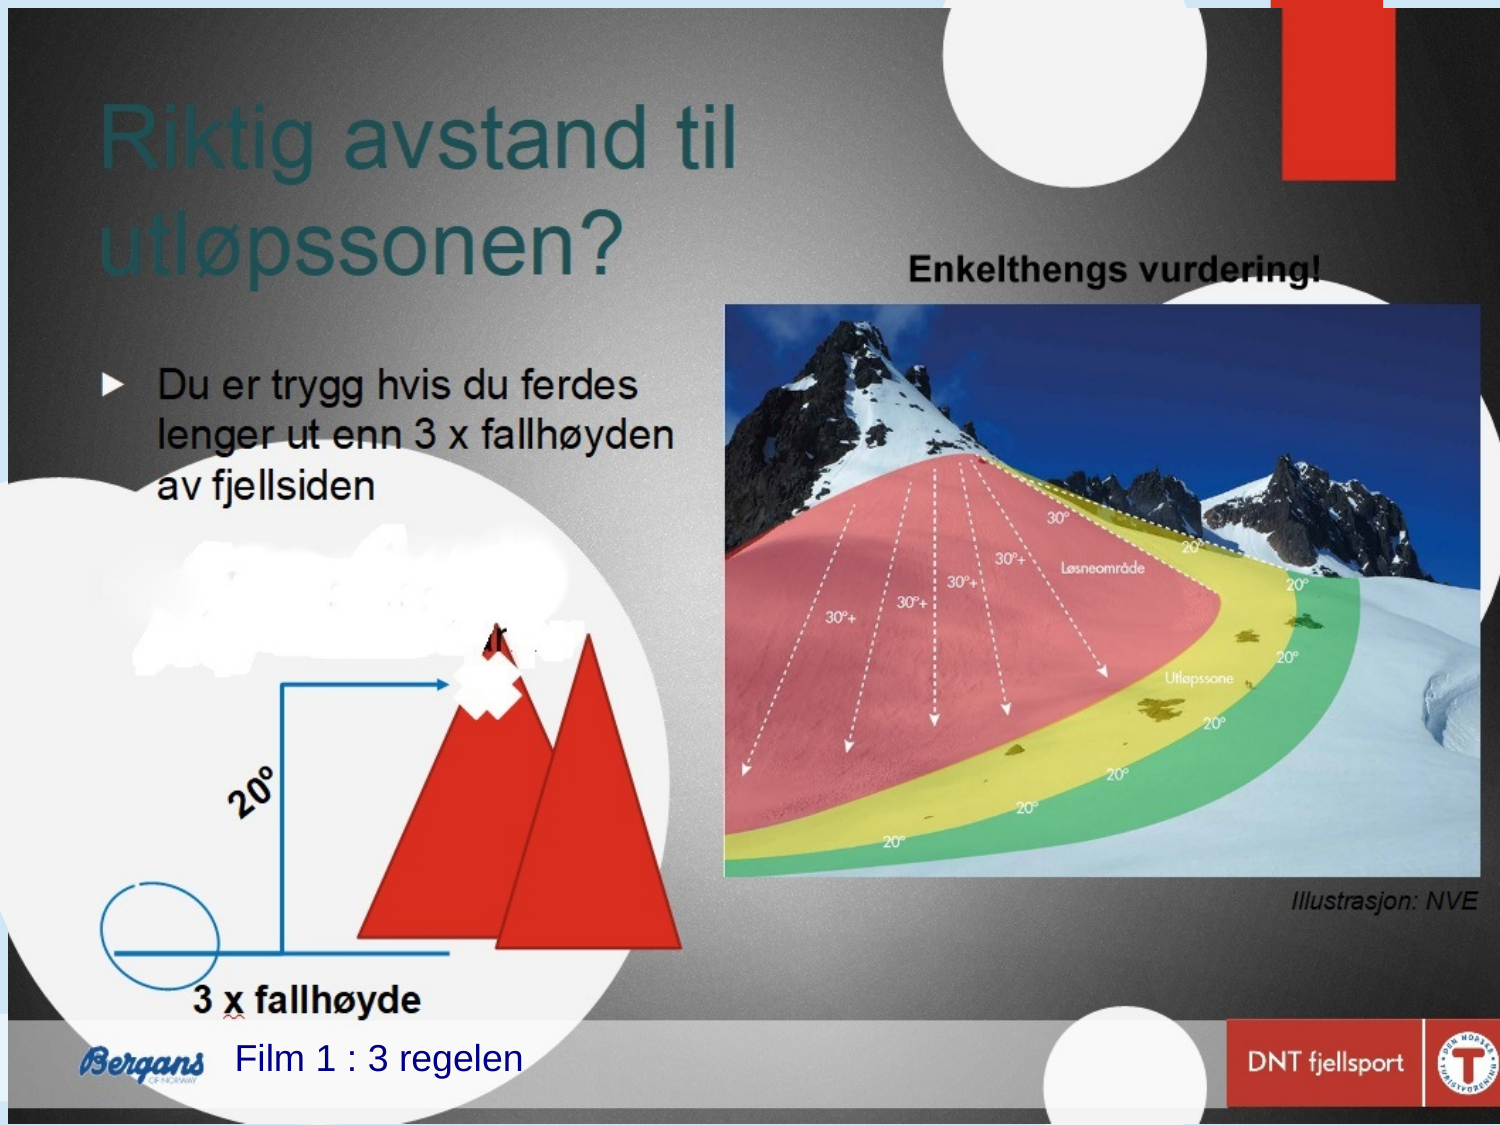

# Riktig avstand til utløpssonen?
Du er trygg hvis du ferdes lenger ut enn 3 x fallhøyden av fjellsiden
Alternativt Alfa-Beta metoden
20º
Illustrasjon: NVE
3 x fallhøyde
Film 1 : 3 regelen